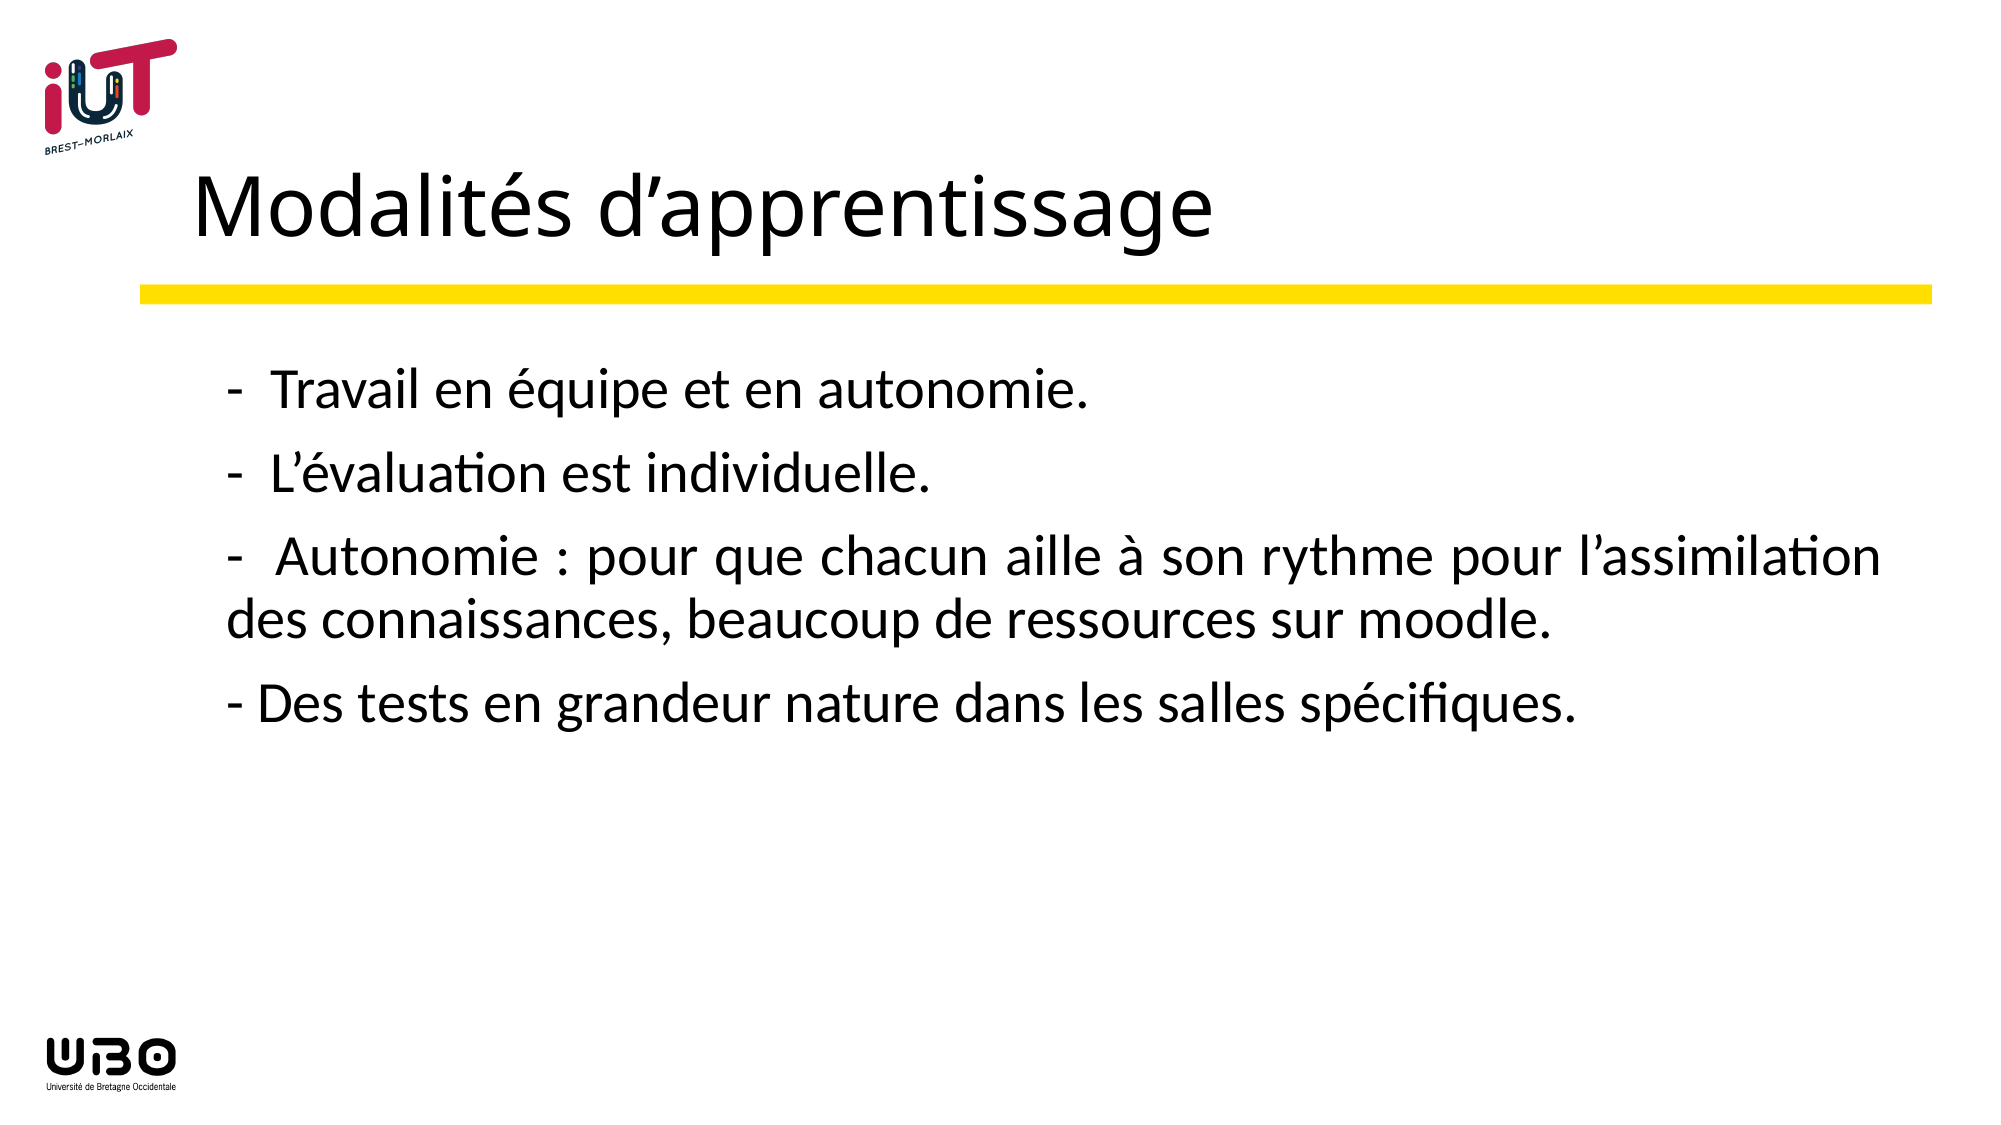

# Modalités d’apprentissage
- Travail en équipe et en autonomie.
- L’évaluation est individuelle.
- Autonomie : pour que chacun aille à son rythme pour l’assimilation des connaissances, beaucoup de ressources sur moodle.
- Des tests en grandeur nature dans les salles spécifiques.